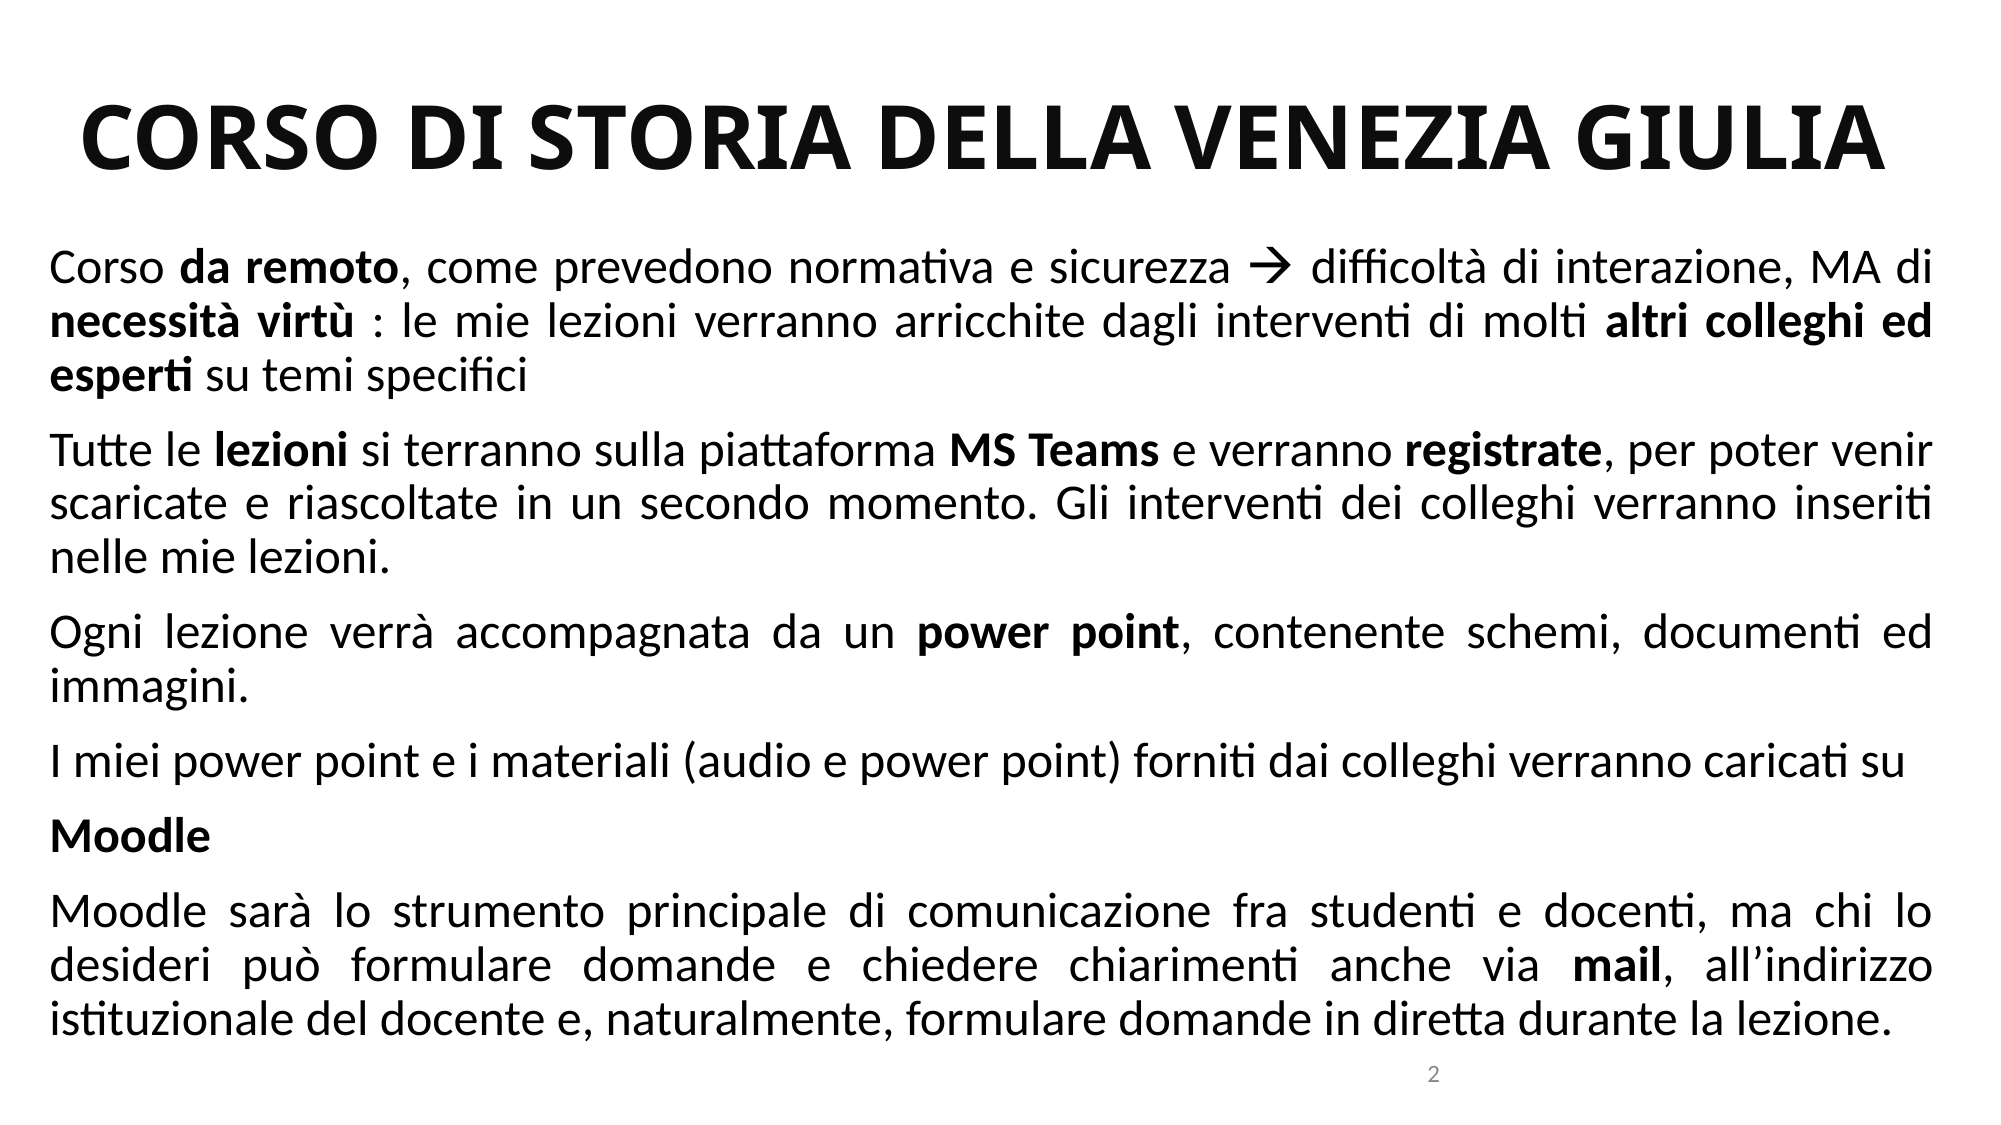

# CORSO DI STORIA DELLA VENEZIA GIULIA
Corso da remoto, come prevedono normativa e sicurezza  difficoltà di interazione, MA di necessità virtù : le mie lezioni verranno arricchite dagli interventi di molti altri colleghi ed esperti su temi specifici
Tutte le lezioni si terranno sulla piattaforma MS Teams e verranno registrate, per poter venir scaricate e riascoltate in un secondo momento. Gli interventi dei colleghi verranno inseriti nelle mie lezioni.
Ogni lezione verrà accompagnata da un power point, contenente schemi, documenti ed immagini.
I miei power point e i materiali (audio e power point) forniti dai colleghi verranno caricati su
Moodle
Moodle sarà lo strumento principale di comunicazione fra studenti e docenti, ma chi lo desideri può formulare domande e chiedere chiarimenti anche via mail, all’indirizzo istituzionale del docente e, naturalmente, formulare domande in diretta durante la lezione.